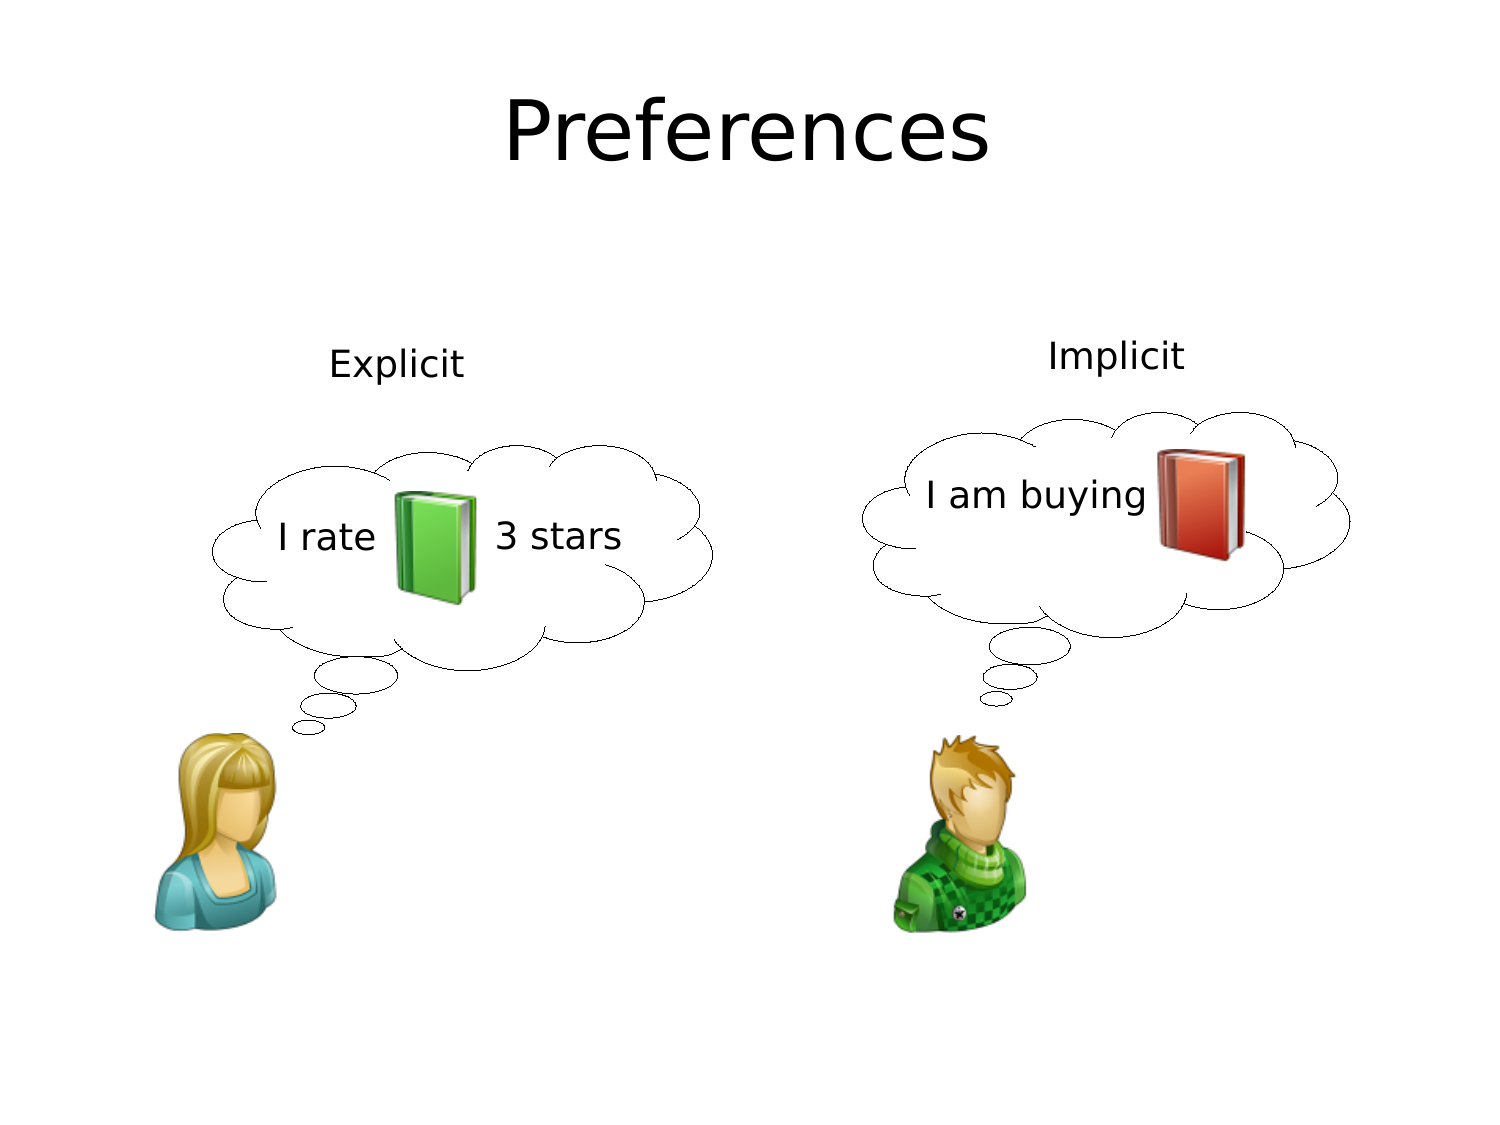

Preferences
Implicit
Explicit
I am buying
3 stars
I rate